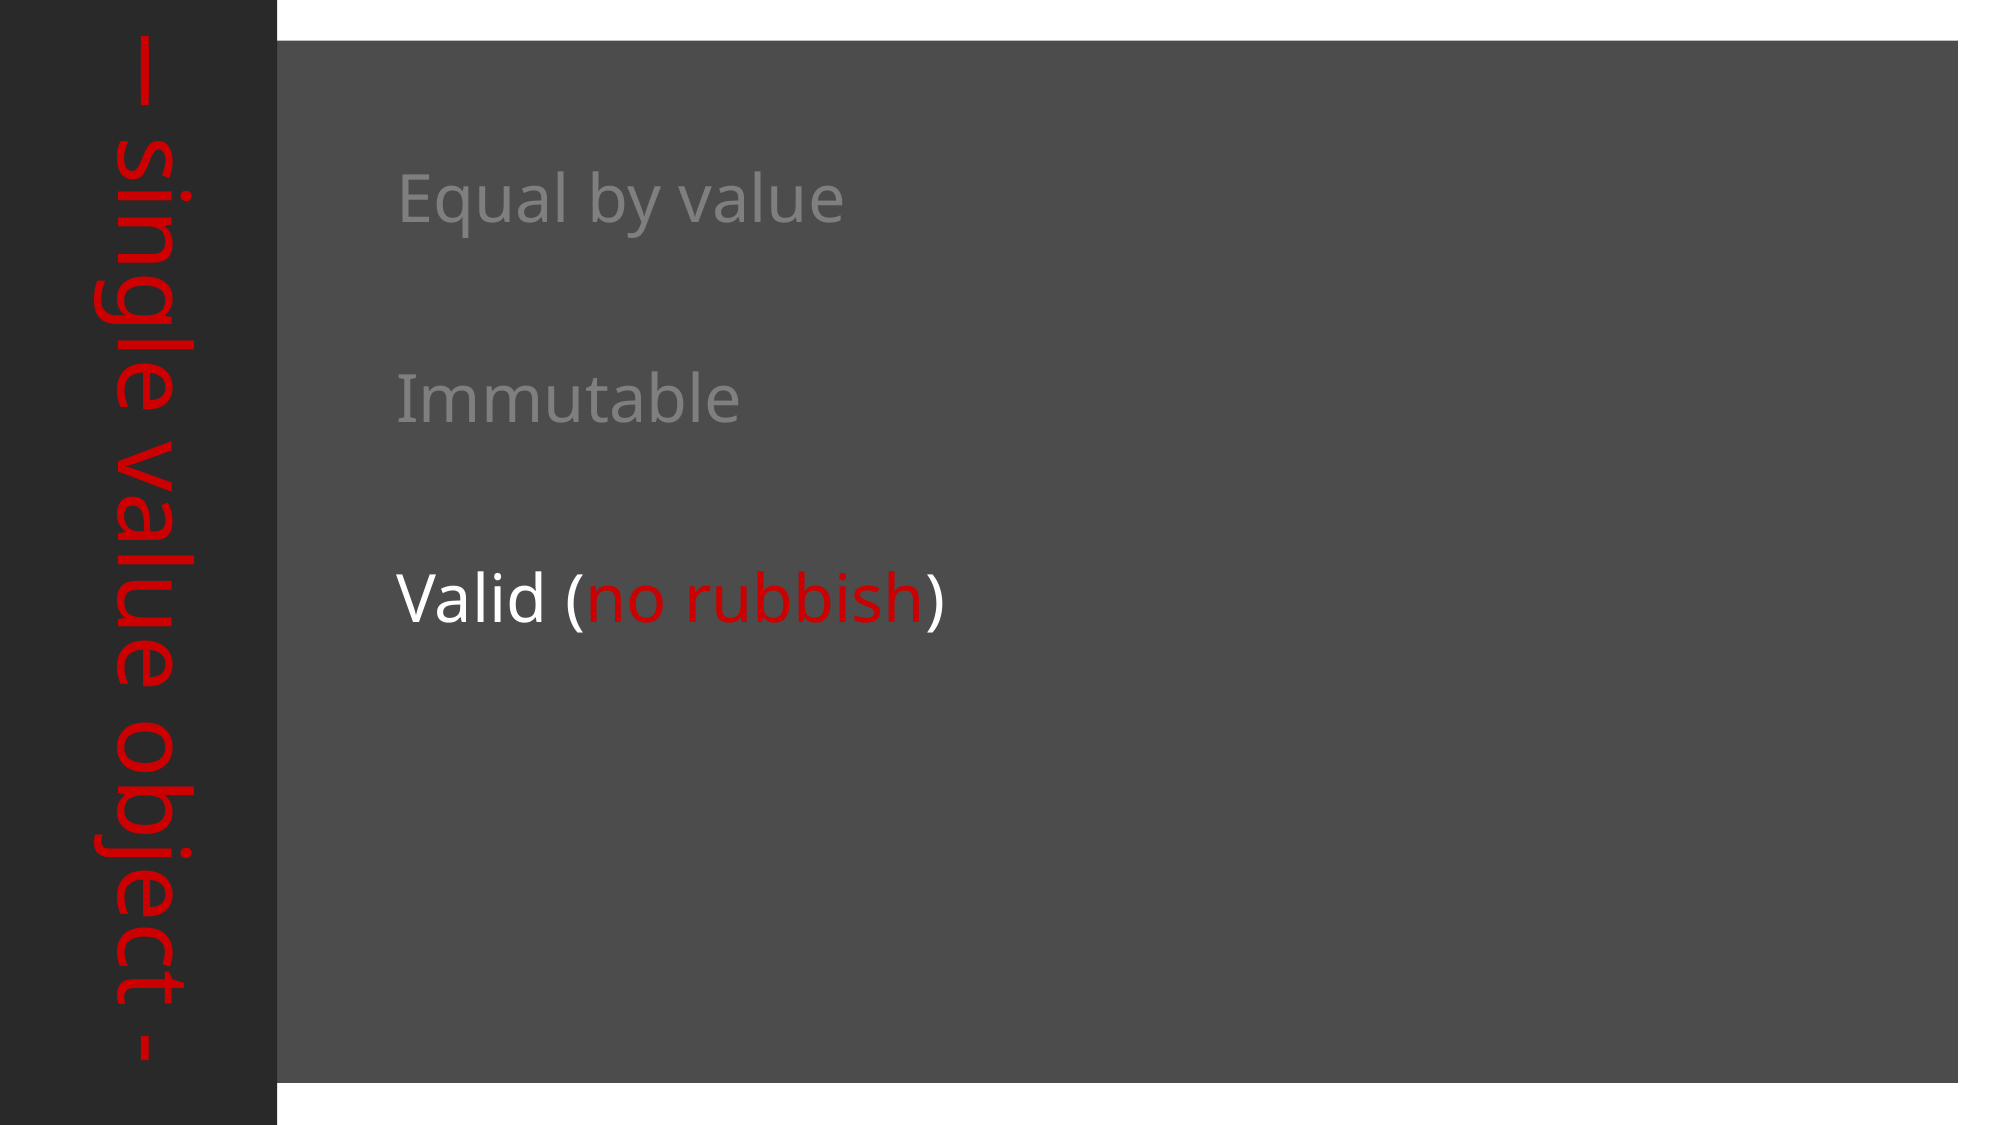

----- single value object -
Equal by value
Immutable
Valid (no rubbish)